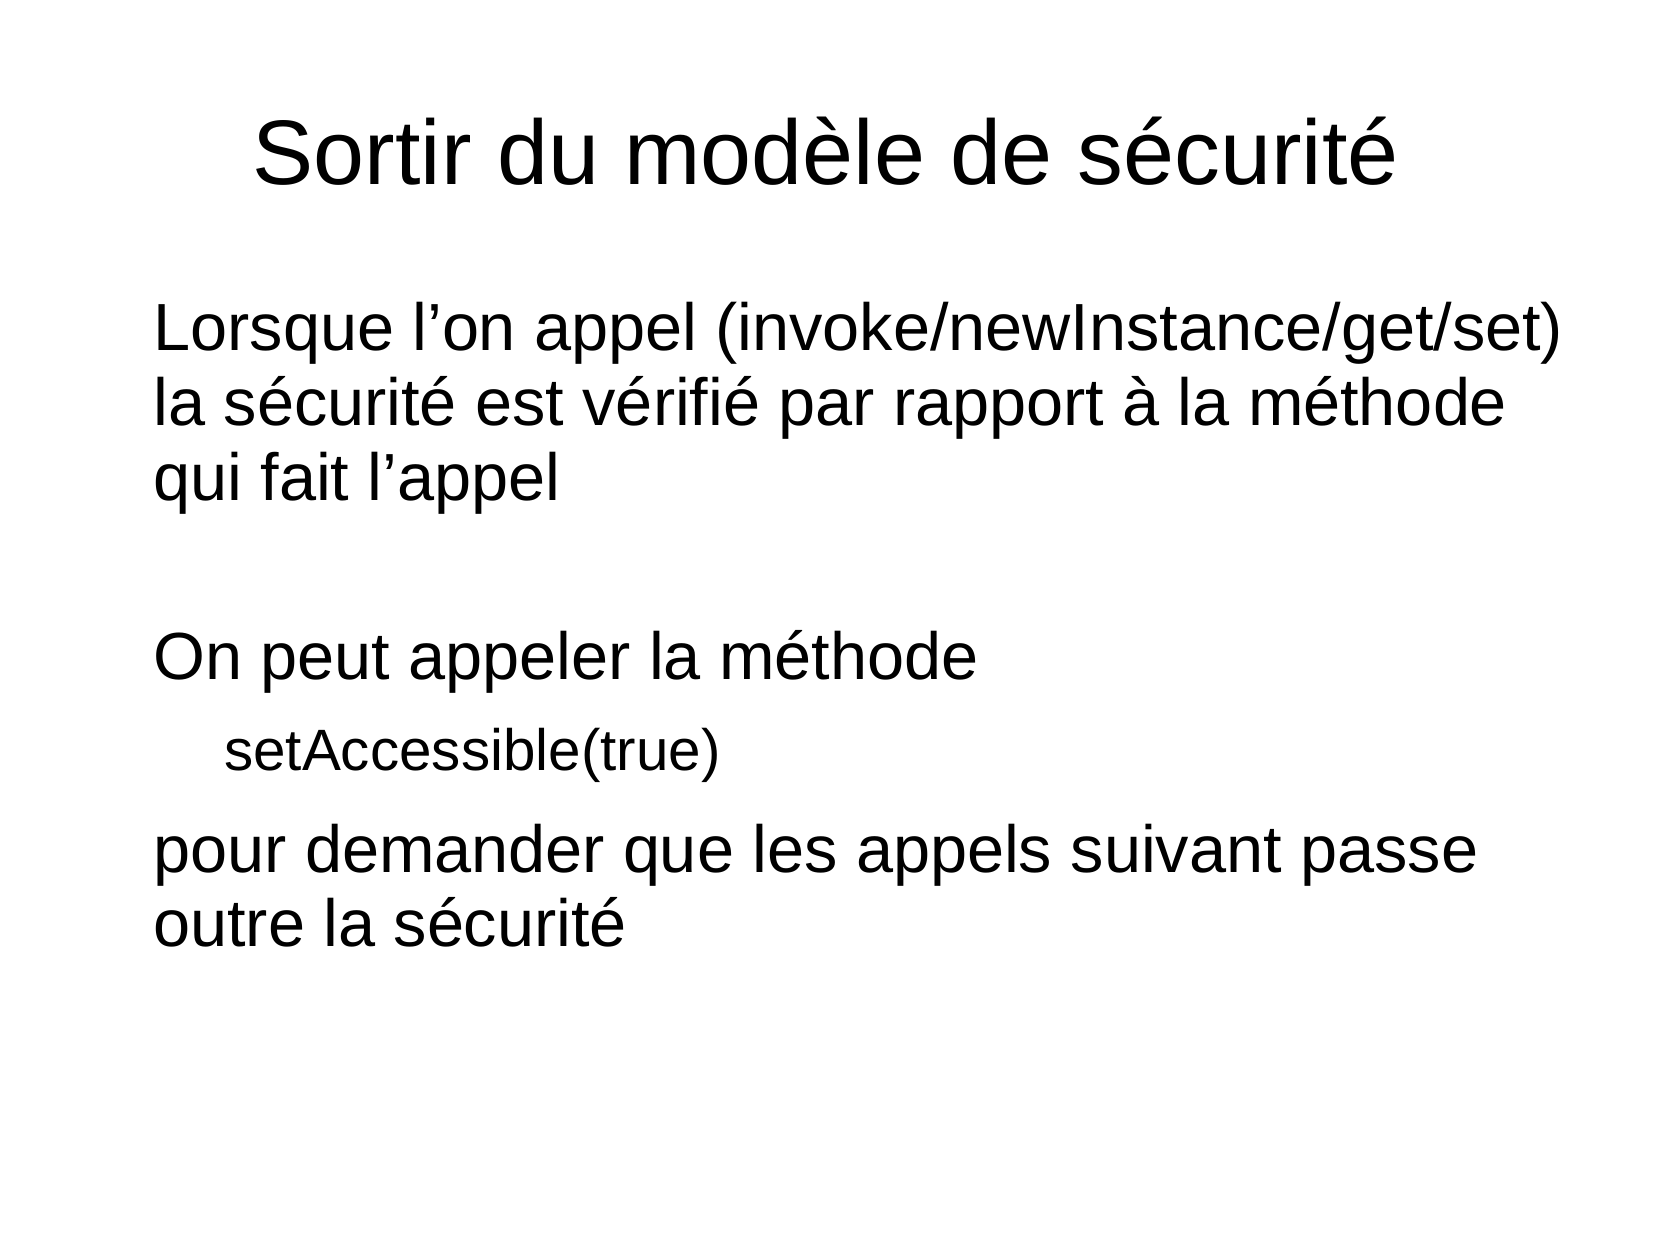

# Sortir du modèle de sécurité
Lorsque l’on appel (invoke/newInstance/get/set) la sécurité est vérifié par rapport à la méthode qui fait l’appel
On peut appeler la méthode
setAccessible(true)
pour demander que les appels suivant passe outre la sécurité